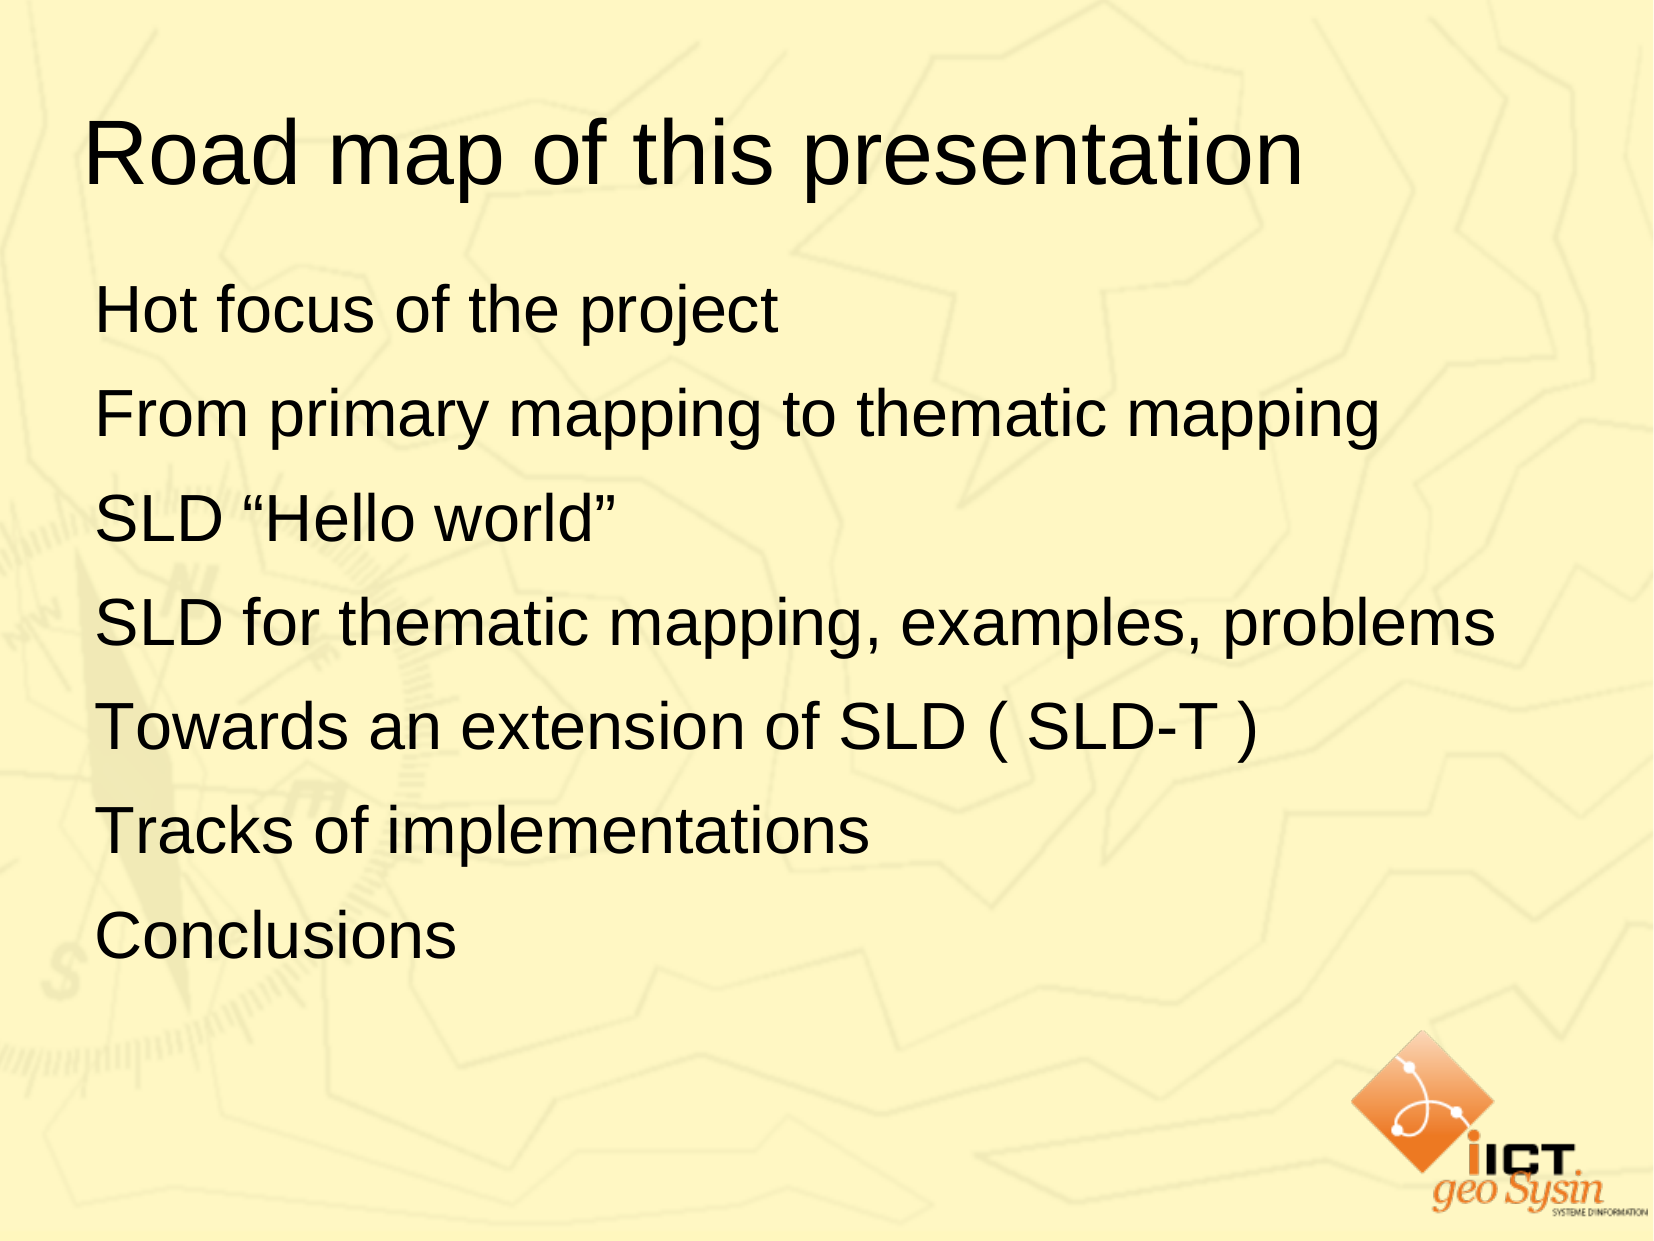

# Road map of this presentation
Hot focus of the project
From primary mapping to thematic mapping
SLD “Hello world”
SLD for thematic mapping, examples, problems
Towards an extension of SLD ( SLD-T )
Tracks of implementations
Conclusions